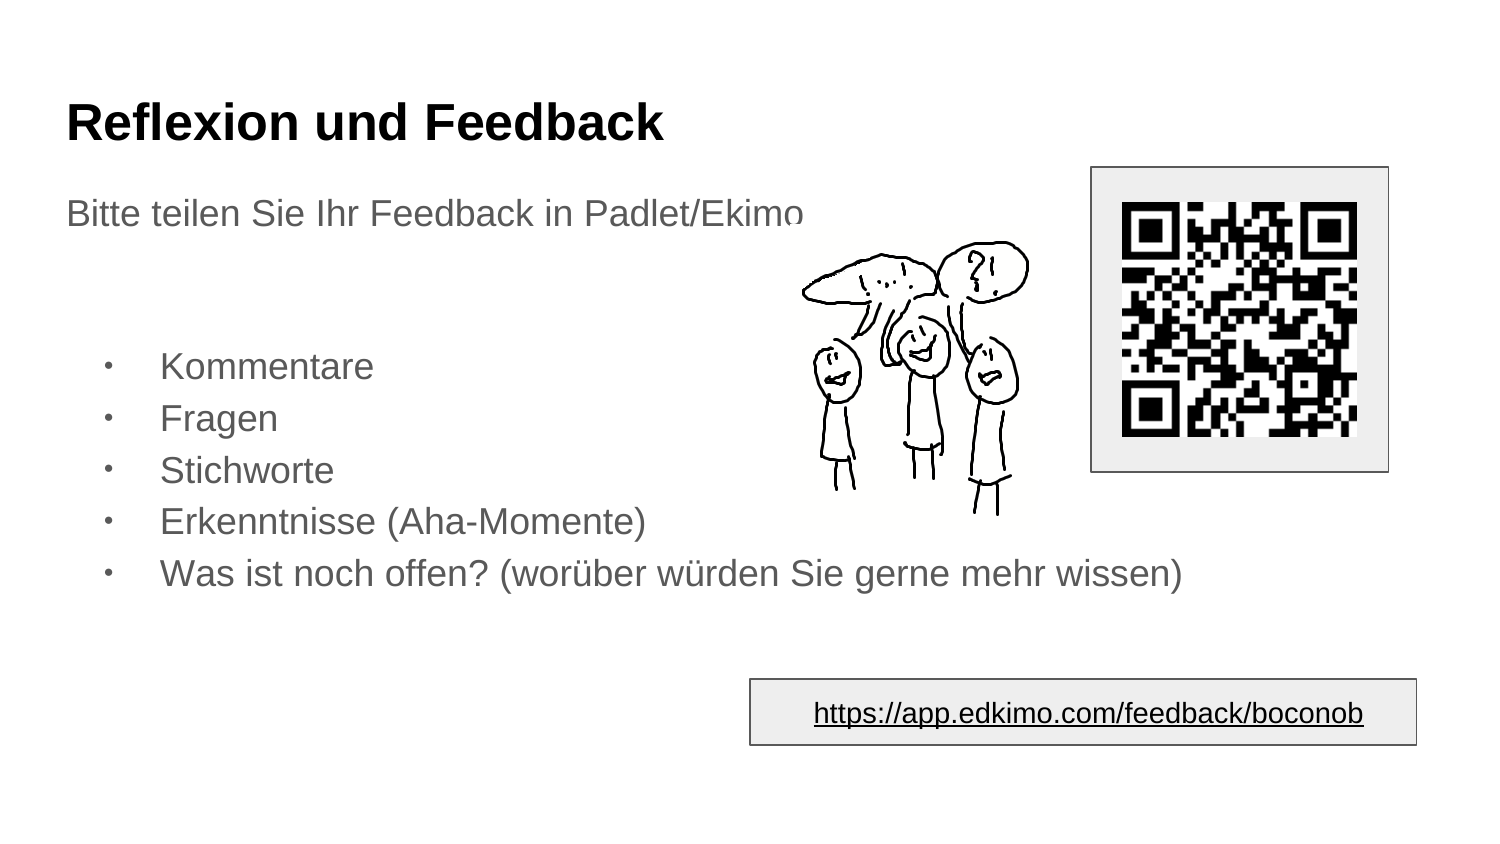

# Reflexion und Feedback
Bitte teilen Sie Ihr Feedback in Padlet/Ekimo
Kommentare
Fragen
Stichworte
Erkenntnisse (Aha-Momente)
Was ist noch offen? (worüber würden Sie gerne mehr wissen)
https://app.edkimo.com/feedback/boconob